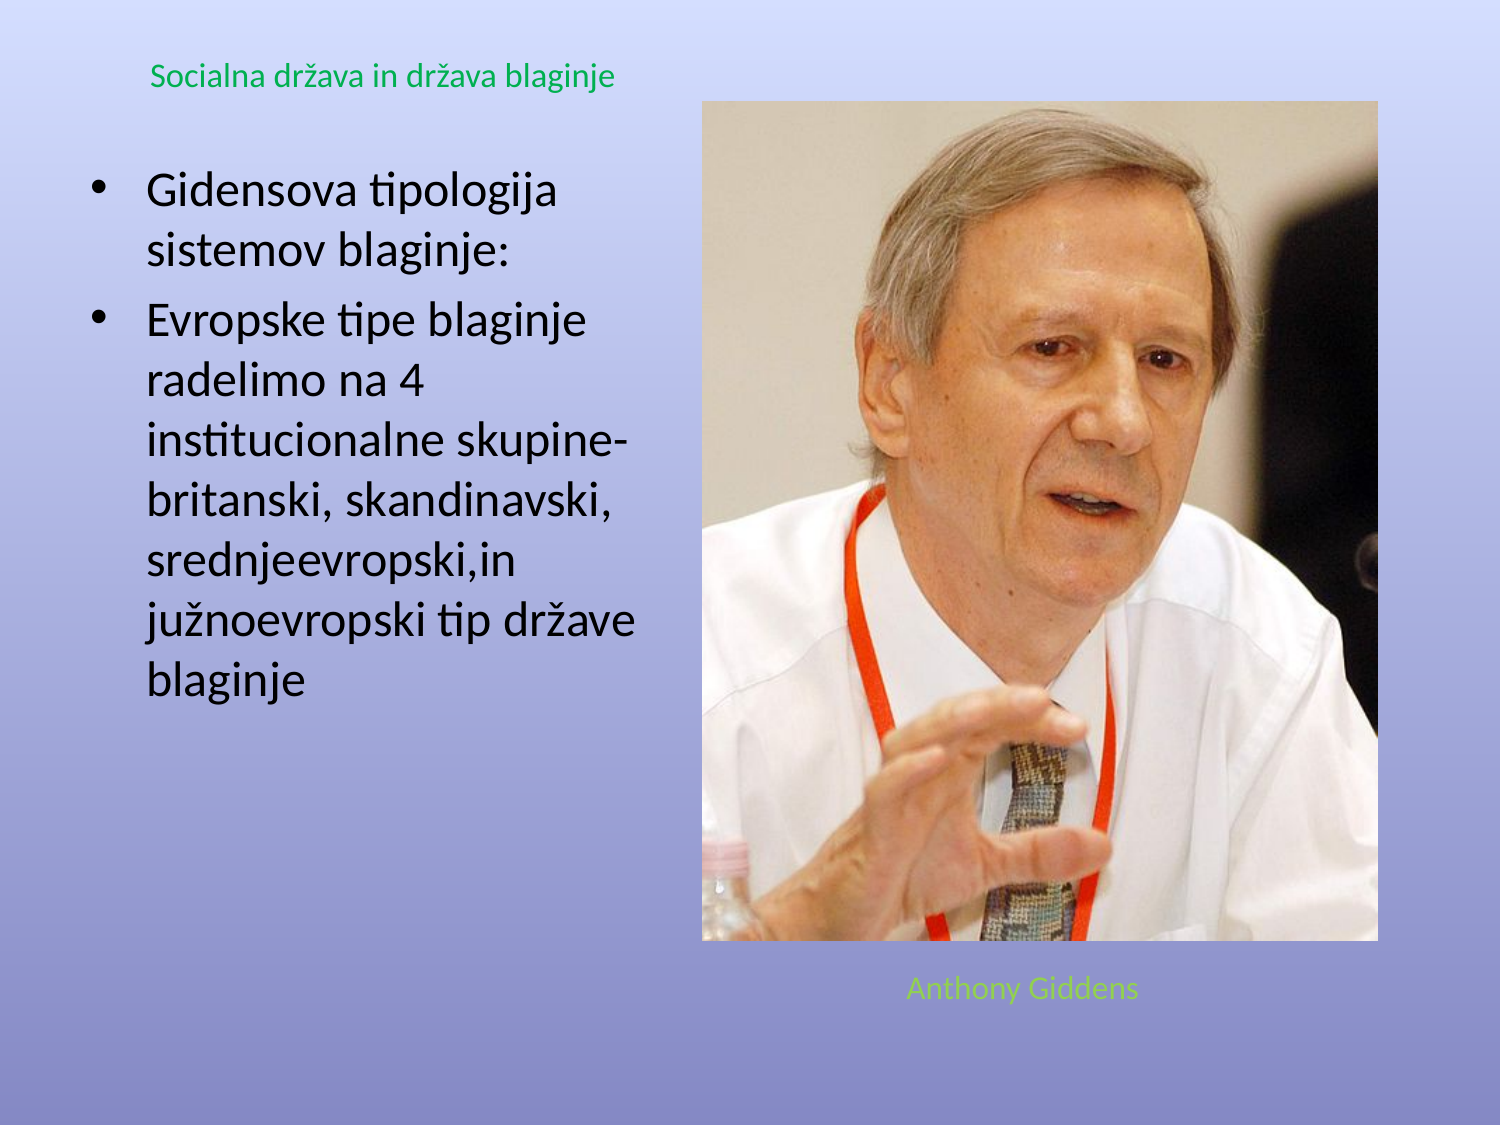

# Socialna država in država blaginje
Gidensova tipologija sistemov blaginje:
Evropske tipe blaginje radelimo na 4 institucionalne skupine- britanski, skandinavski, srednjeevropski,in južnoevropski tip države blaginje
Anthony Giddens